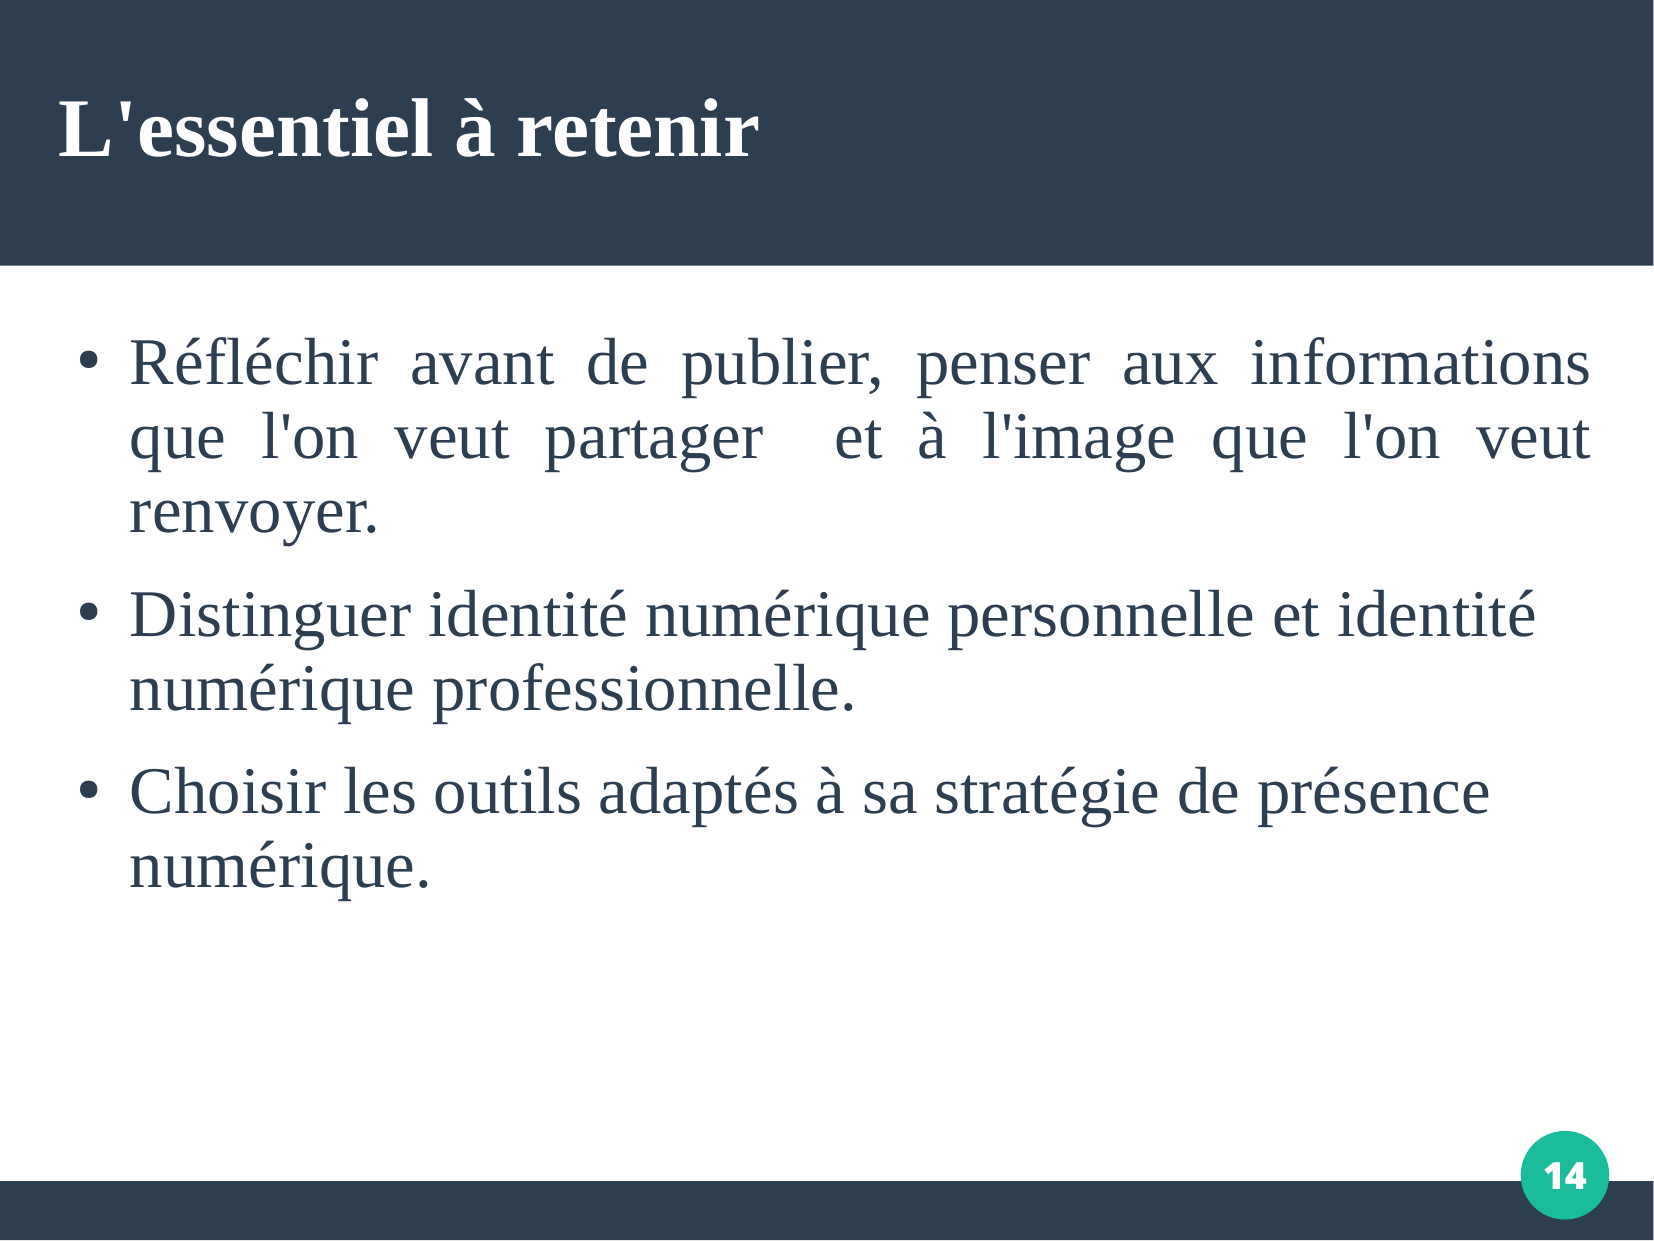

# L'essentiel à retenir
Réfléchir avant de publier, penser aux informations que l'on veut partager et à l'image que l'on veut renvoyer.
Distinguer identité numérique personnelle et identité numérique professionnelle.
Choisir les outils adaptés à sa stratégie de présence numérique.
14